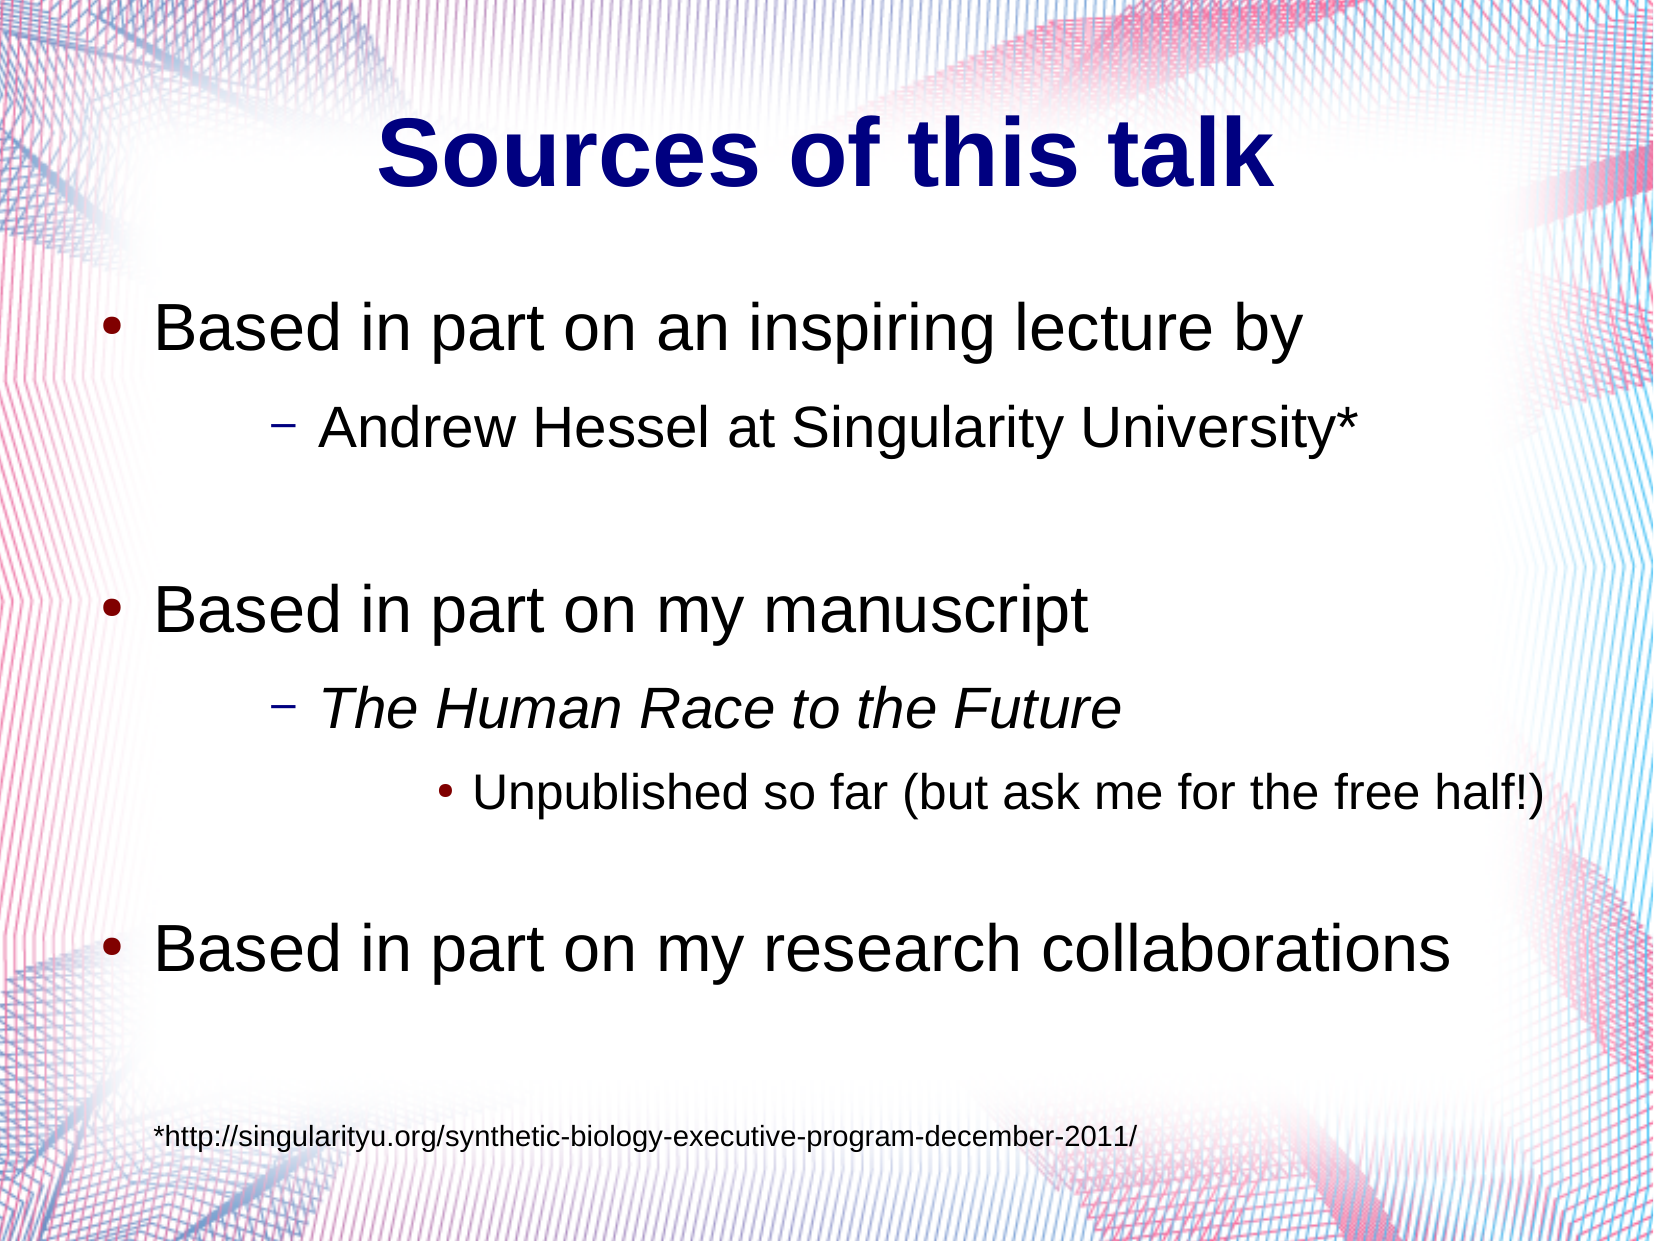

Sources of this talk
# Based in part on an inspiring lecture by
Andrew Hessel at Singularity University*
Based in part on my manuscript
The Human Race to the Future
Unpublished so far (but ask me for the free half!)
Based in part on my research collaborations
*http://singularityu.org/synthetic-biology-executive-program-december-2011/